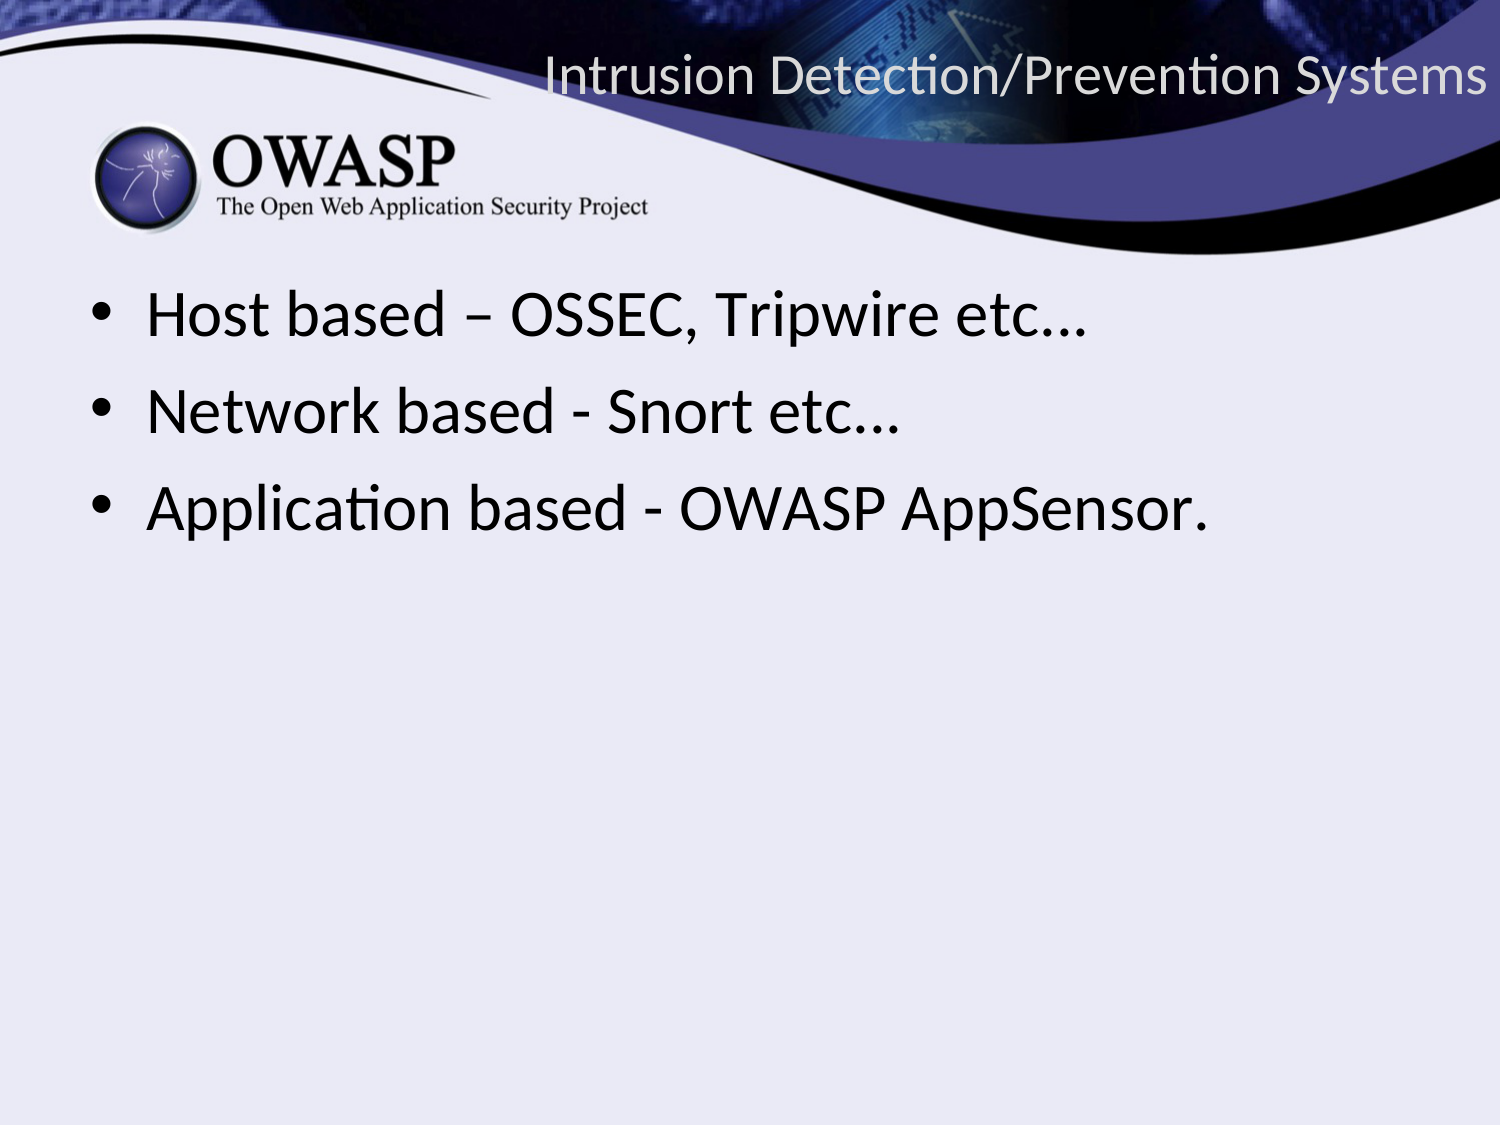

# Intrusion Detection/Prevention Systems
Host based – OSSEC, Tripwire etc...
Network based - Snort etc...
Application based - OWASP AppSensor.